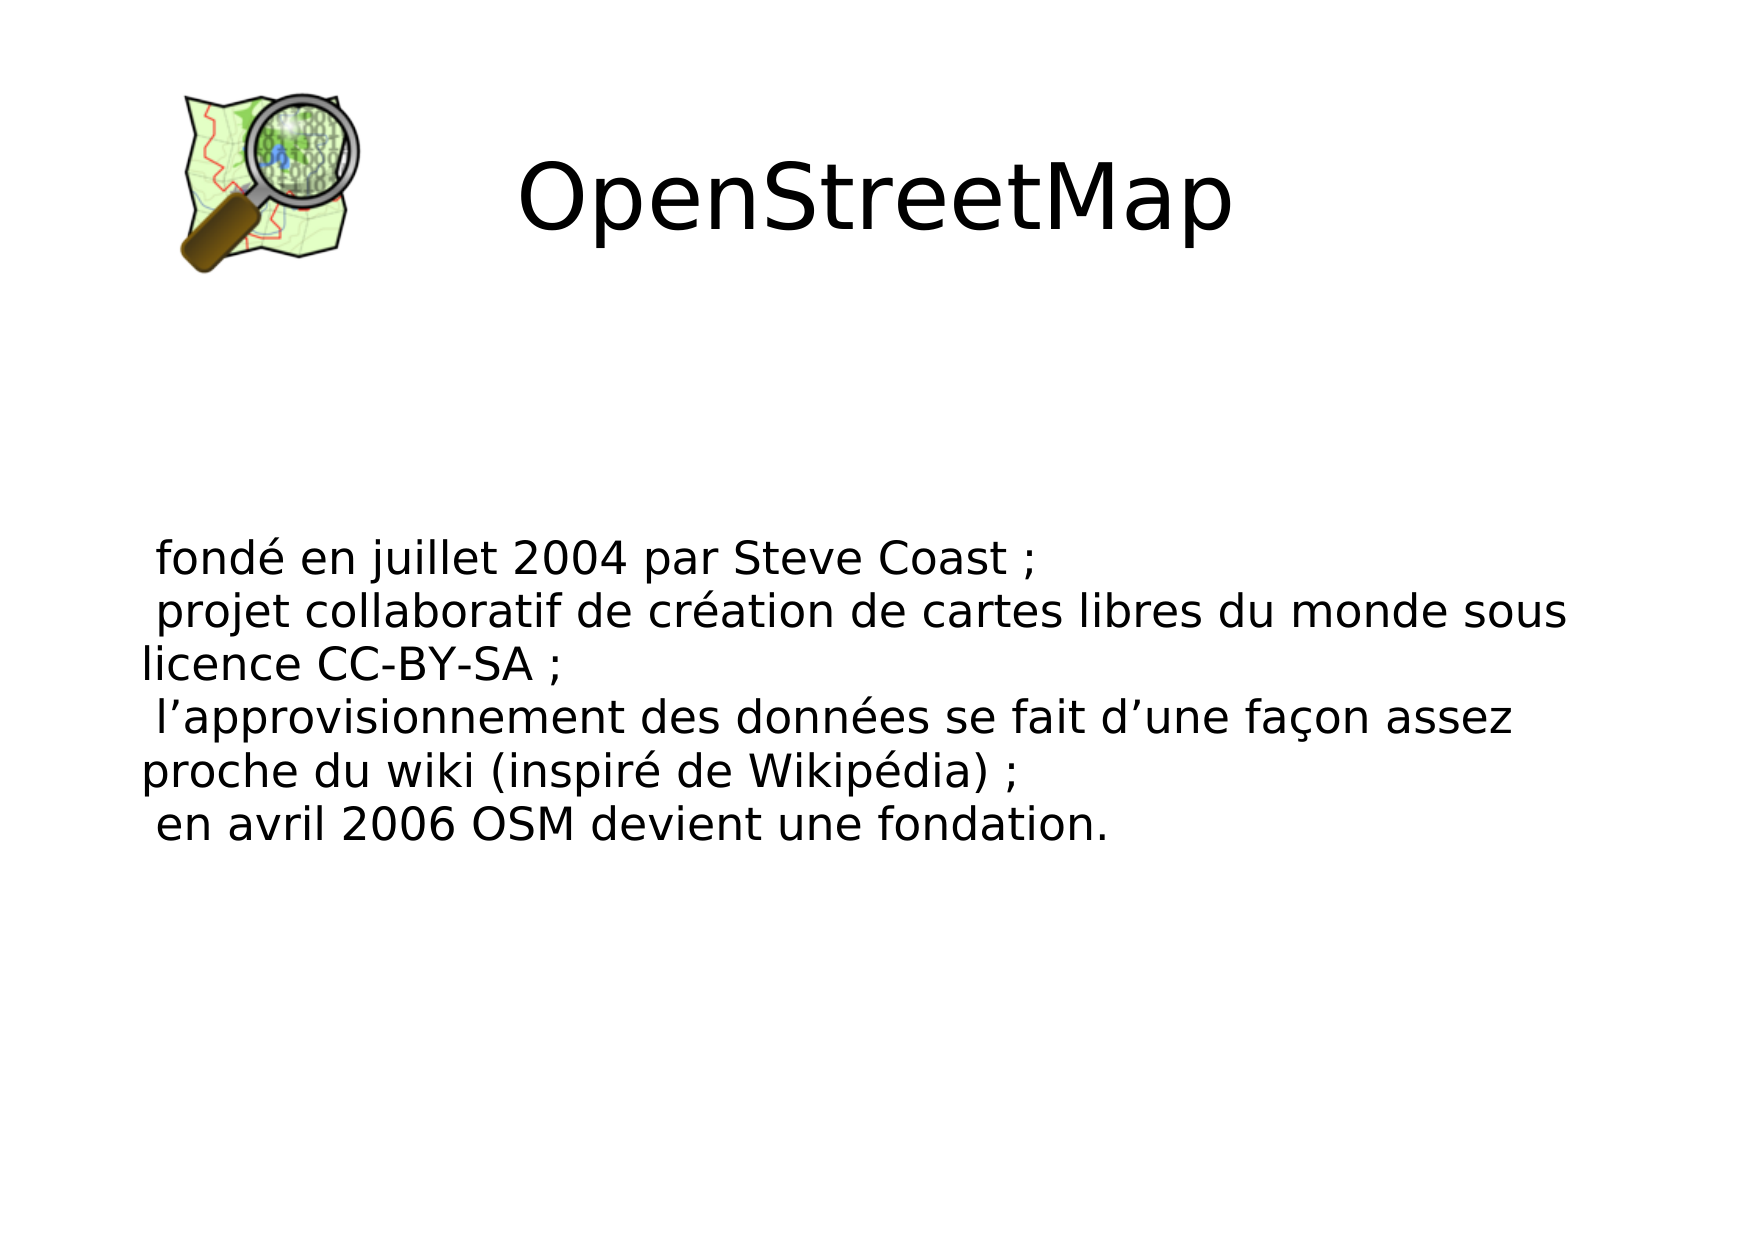

# OpenStreetMap
 fondé en juillet 2004 par Steve Coast ;
 projet collaboratif de création de cartes libres du monde sous licence CC-BY-SA ;
 l’approvisionnement des données se fait d’une façon assez proche du wiki (inspiré de Wikipédia) ;
 en avril 2006 OSM devient une fondation.